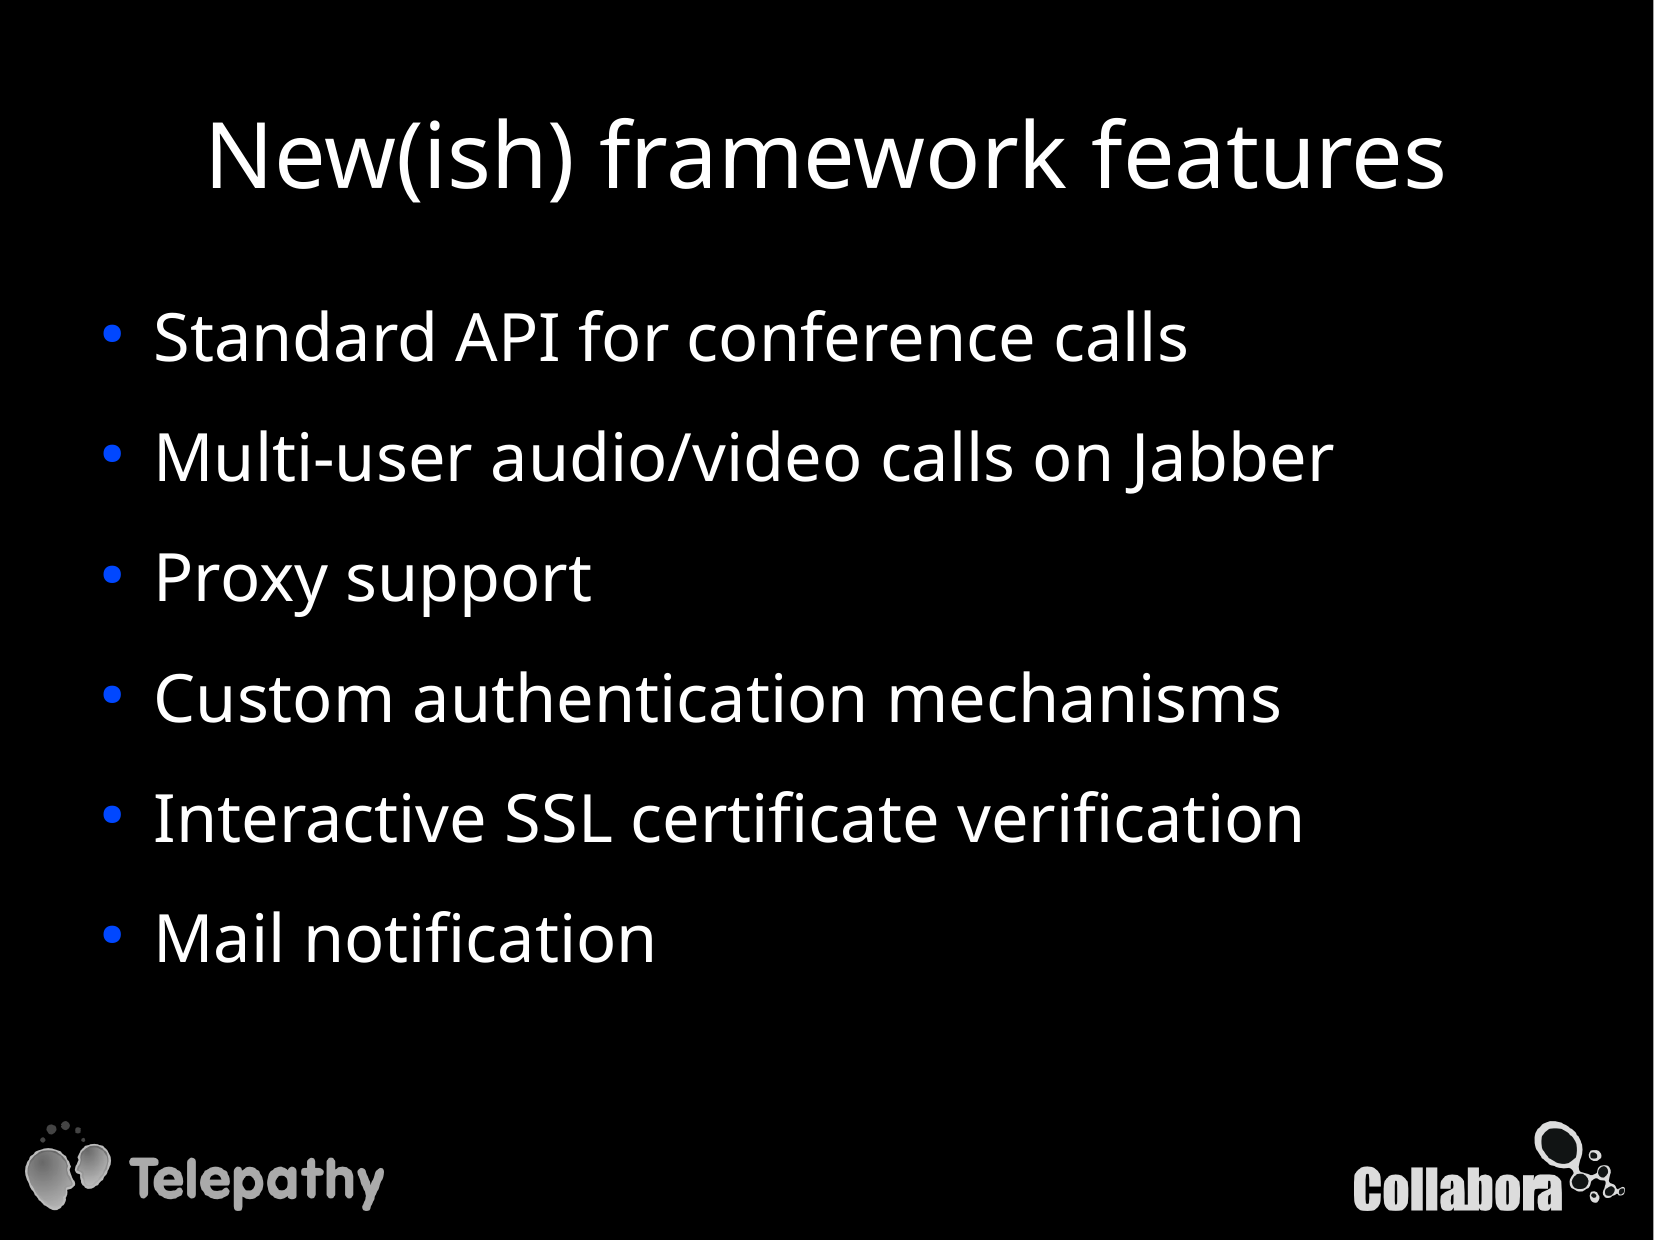

# New(ish) framework features
Standard API for conference calls
Multi-user audio/video calls on Jabber
Proxy support
Custom authentication mechanisms
Interactive SSL certificate verification
Mail notification